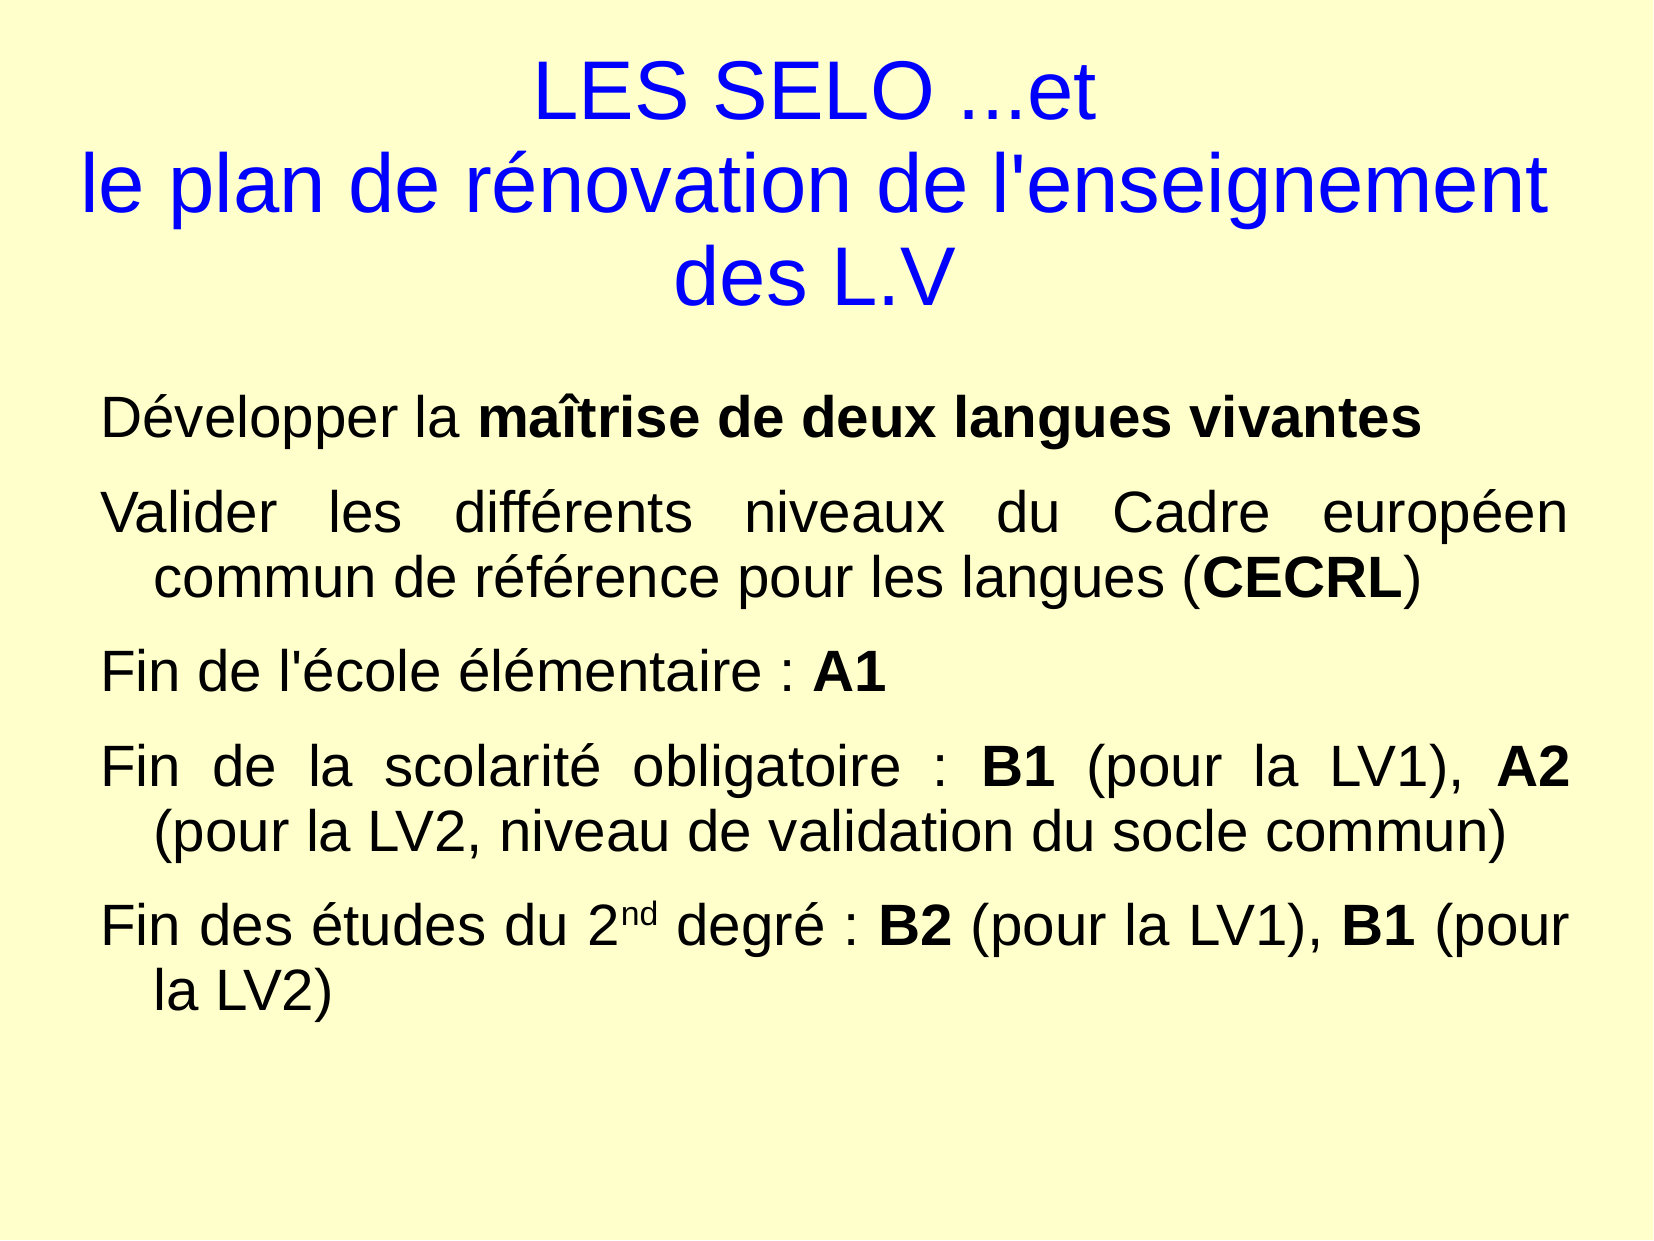

# LES SELO ...et le plan de rénovation de l'enseignement des L.V
Développer la maîtrise de deux langues vivantes
Valider les différents niveaux du Cadre européen commun de référence pour les langues (CECRL)
Fin de l'école élémentaire : A1
Fin de la scolarité obligatoire : B1 (pour la LV1), A2 (pour la LV2, niveau de validation du socle commun)
Fin des études du 2nd degré : B2 (pour la LV1), B1 (pour la LV2)